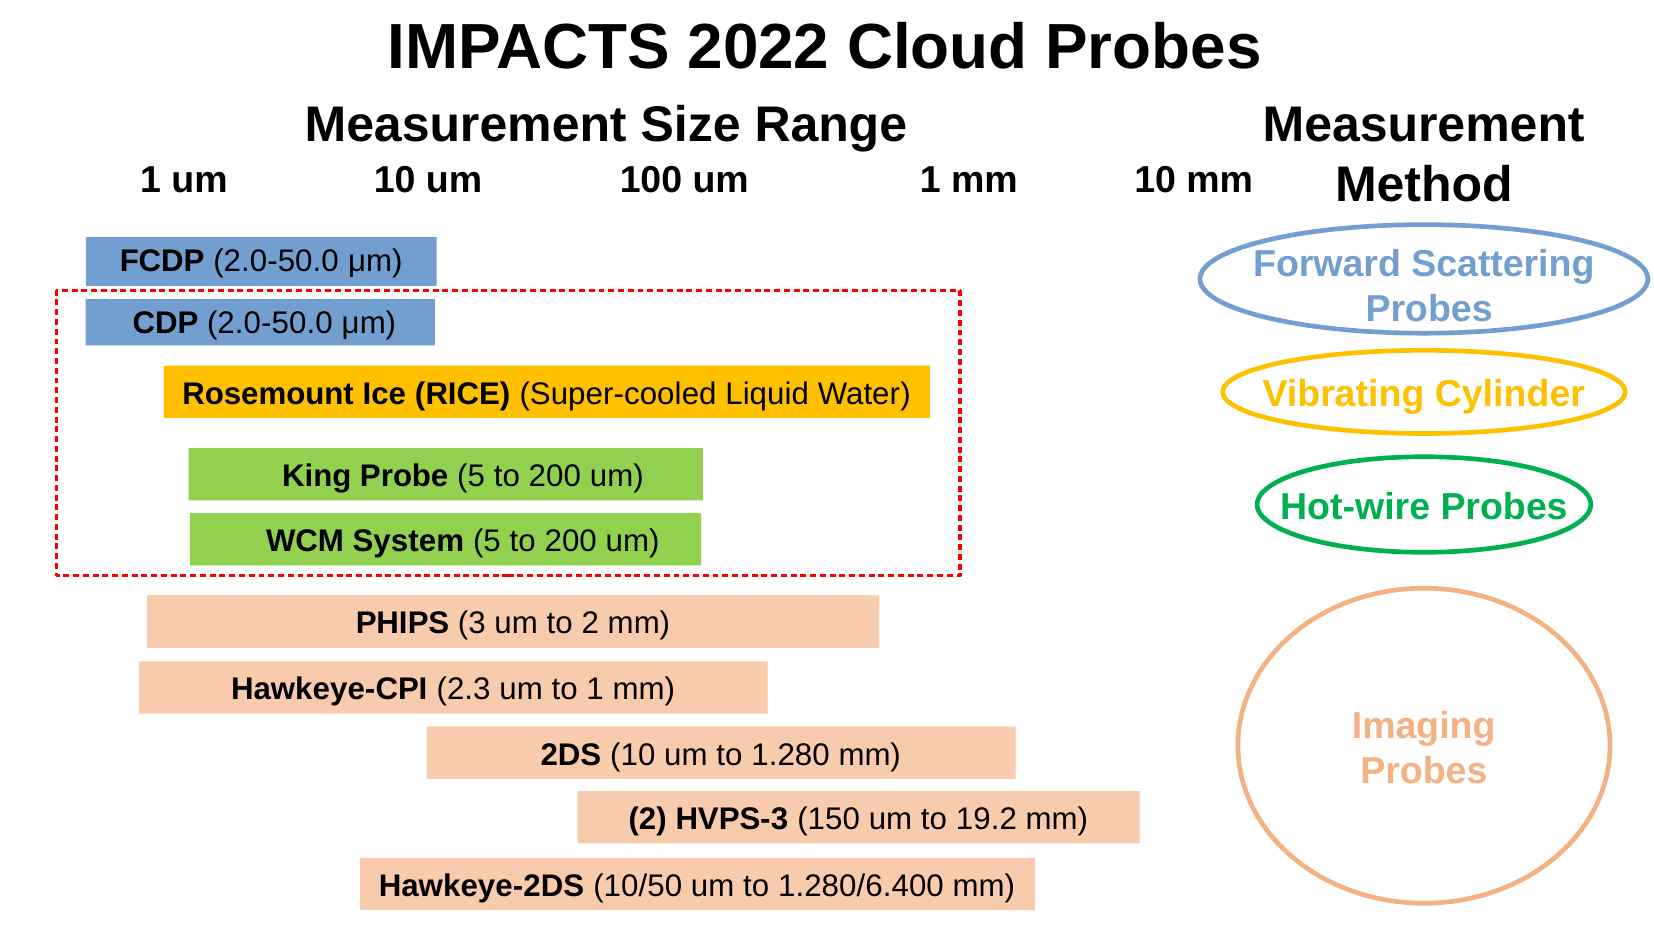

IMPACTS 2022 Cloud Probes
Measurement Size Range
Measurement
Method
1 um 	 10 um 	 100 um 	 1 mm 	 10 mm
Forward Scattering
 Probes
FCDP (2.0-50.0 μm)
 CDP (2.0-50.0 μm)
Vibrating Cylinder
Rosemount Ice (RICE) (Super-cooled Liquid Water)
 King Probe (5 to 200 um)
Hot-wire Probes
 WCM System (5 to 200 um)
PHIPS (3 um to 2 mm)
PHIPS (3 um to 2 mm)
Hawkeye-CPI (2.3 um to 1 mm)
Imaging
Probes
2DS (10 um to 1.280 mm)
(2) HVPS-3 (150 um to 19.2 mm)
Hawkeye-2DS (10/50 um to 1.280/6.400 mm)